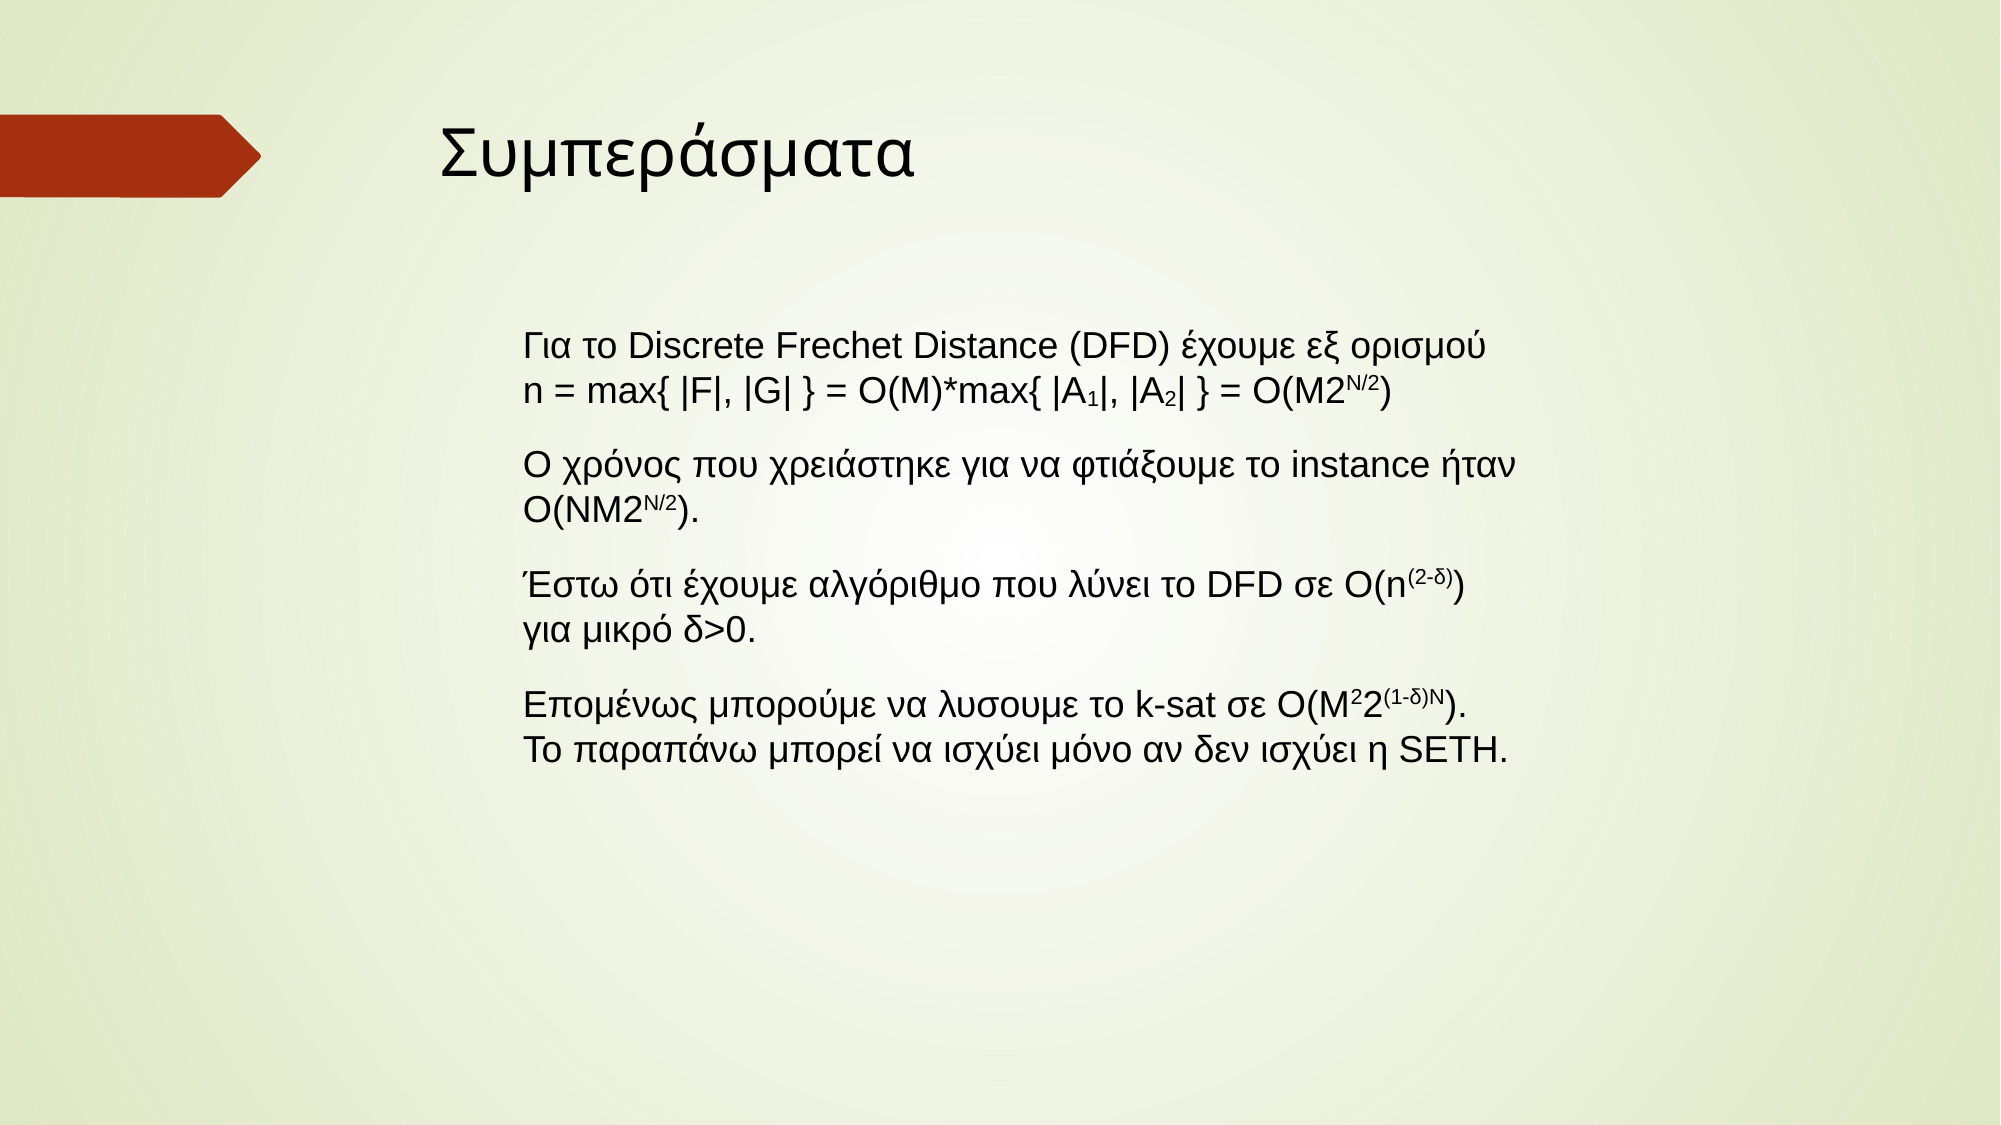

# Συμπεράσματα
Για το Discrete Frechet Distance (DFD) έχουμε εξ ορισμού
n = max{ |F|, |G| } = O(M)*max{ |A1|, |A2| } = O(M2N/2)
Ο χρόνος που χρειάστηκε για να φτιάξουμε το instance ήταν
Ο(ΝΜ2Ν/2).
Έστω ότι έχουμε αλγόριθμο που λύνει το DFD σε O(n(2-δ))
για μικρό δ>0.
Επομένως μπορούμε να λυσουμε το k-sat σε O(M22(1-δ)N).
Το παραπάνω μπορεί να ισχύει μόνο αν δεν ισχύει η SETH.